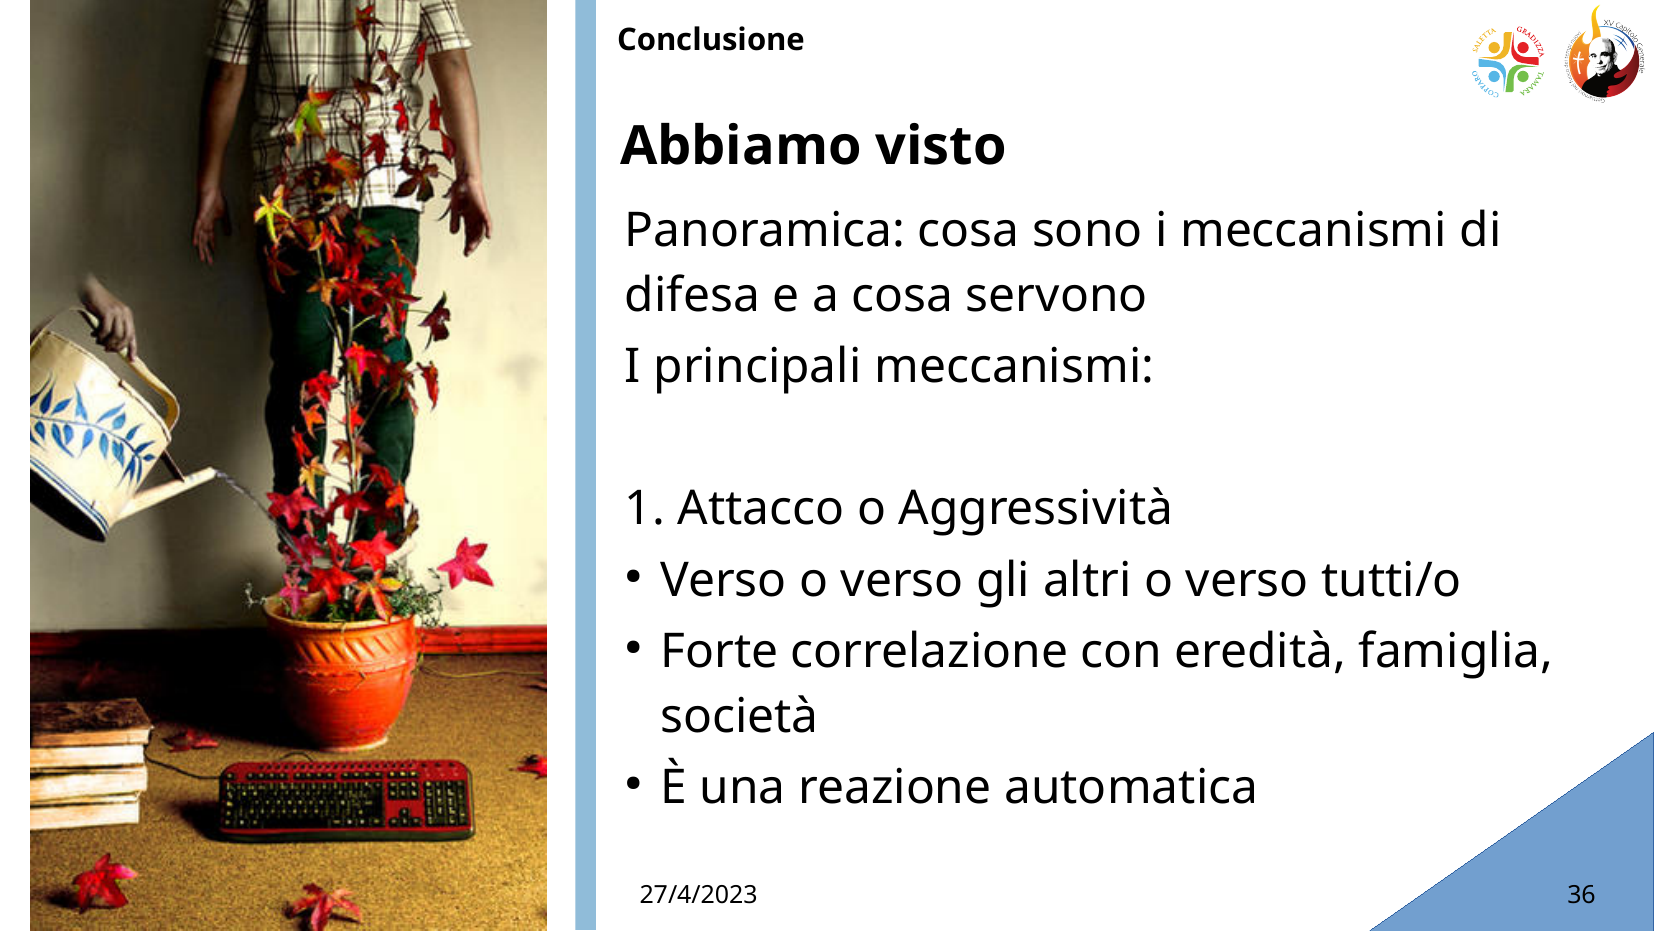

Conclusione
Abbiamo visto
# Panoramica: cosa sono i meccanismi di difesa e a cosa servono
I principali meccanismi:
1. Attacco o Aggressività
Verso o verso gli altri o verso tutti/o
Forte correlazione con eredità, famiglia, società
È una reazione automatica